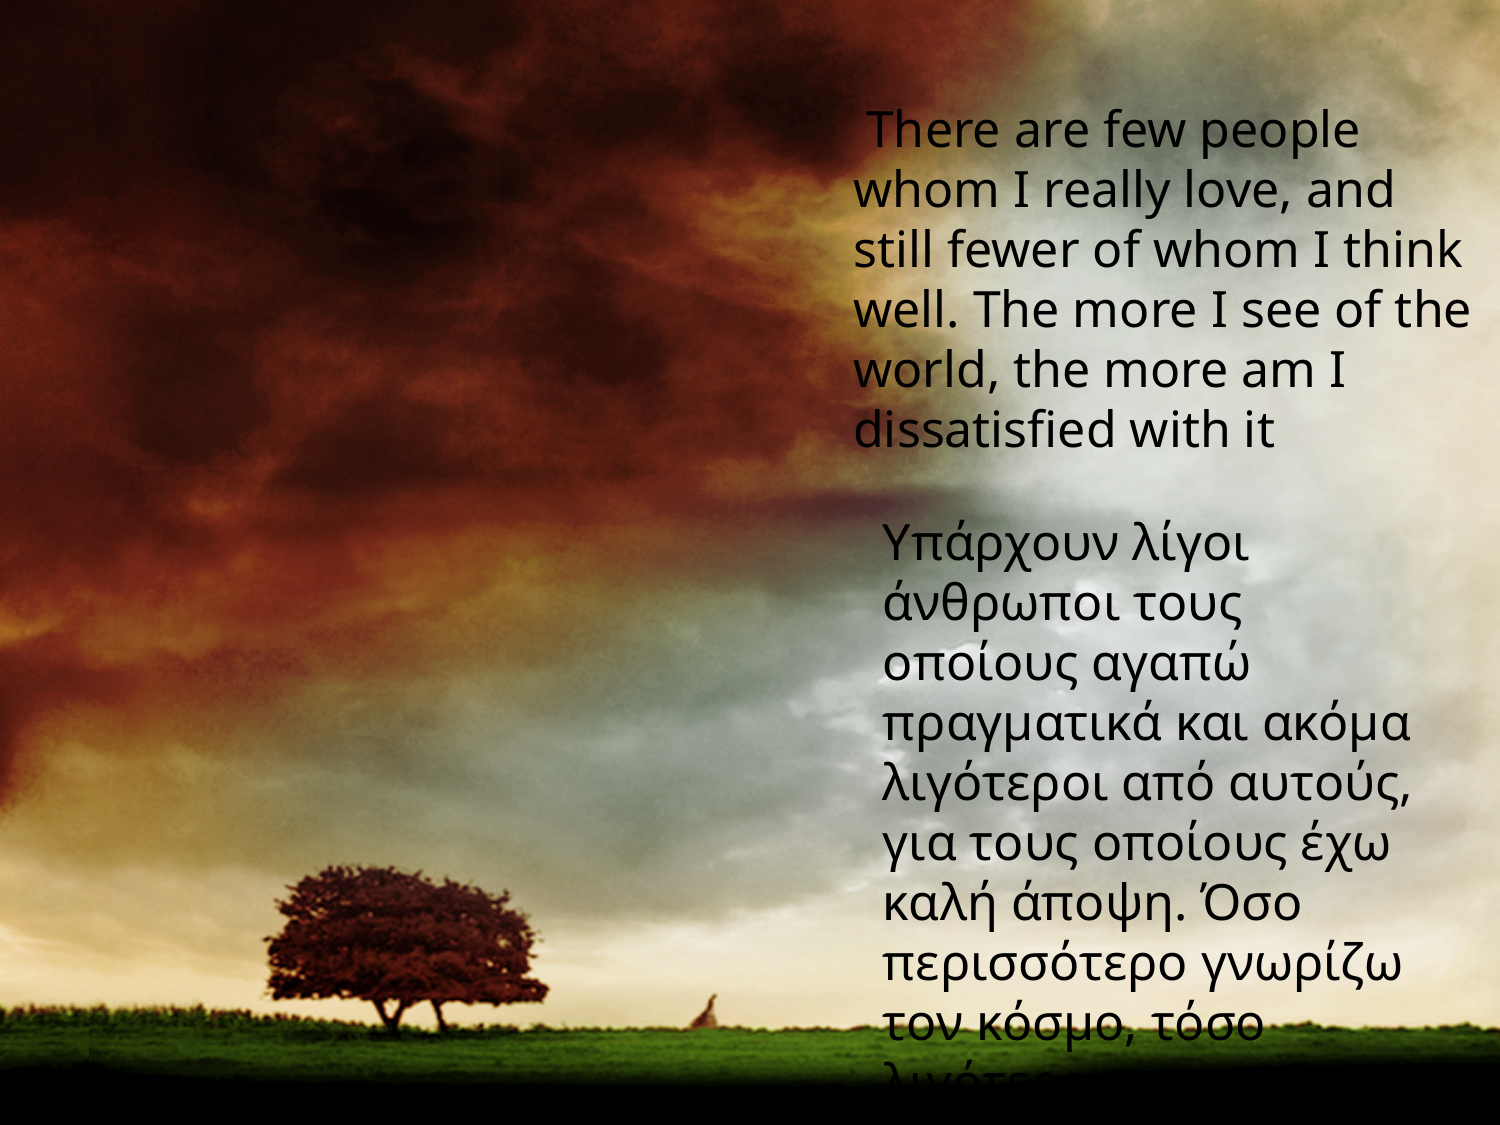

There are few people whom I really love, and still fewer of whom I think well. The more I see of the world, the more am I dissatisfied with it
Υπάρχουν λίγοι άνθρωποι τους οποίους αγαπώ πραγματικά και ακόμα λιγότεροι από αυτούς, για τους οποίους έχω καλή άποψη. Όσο περισσότερο γνωρίζω τον κόσμο, τόσο λιγότερο ικανοποιημένος είμαι μ’ αυτόν.